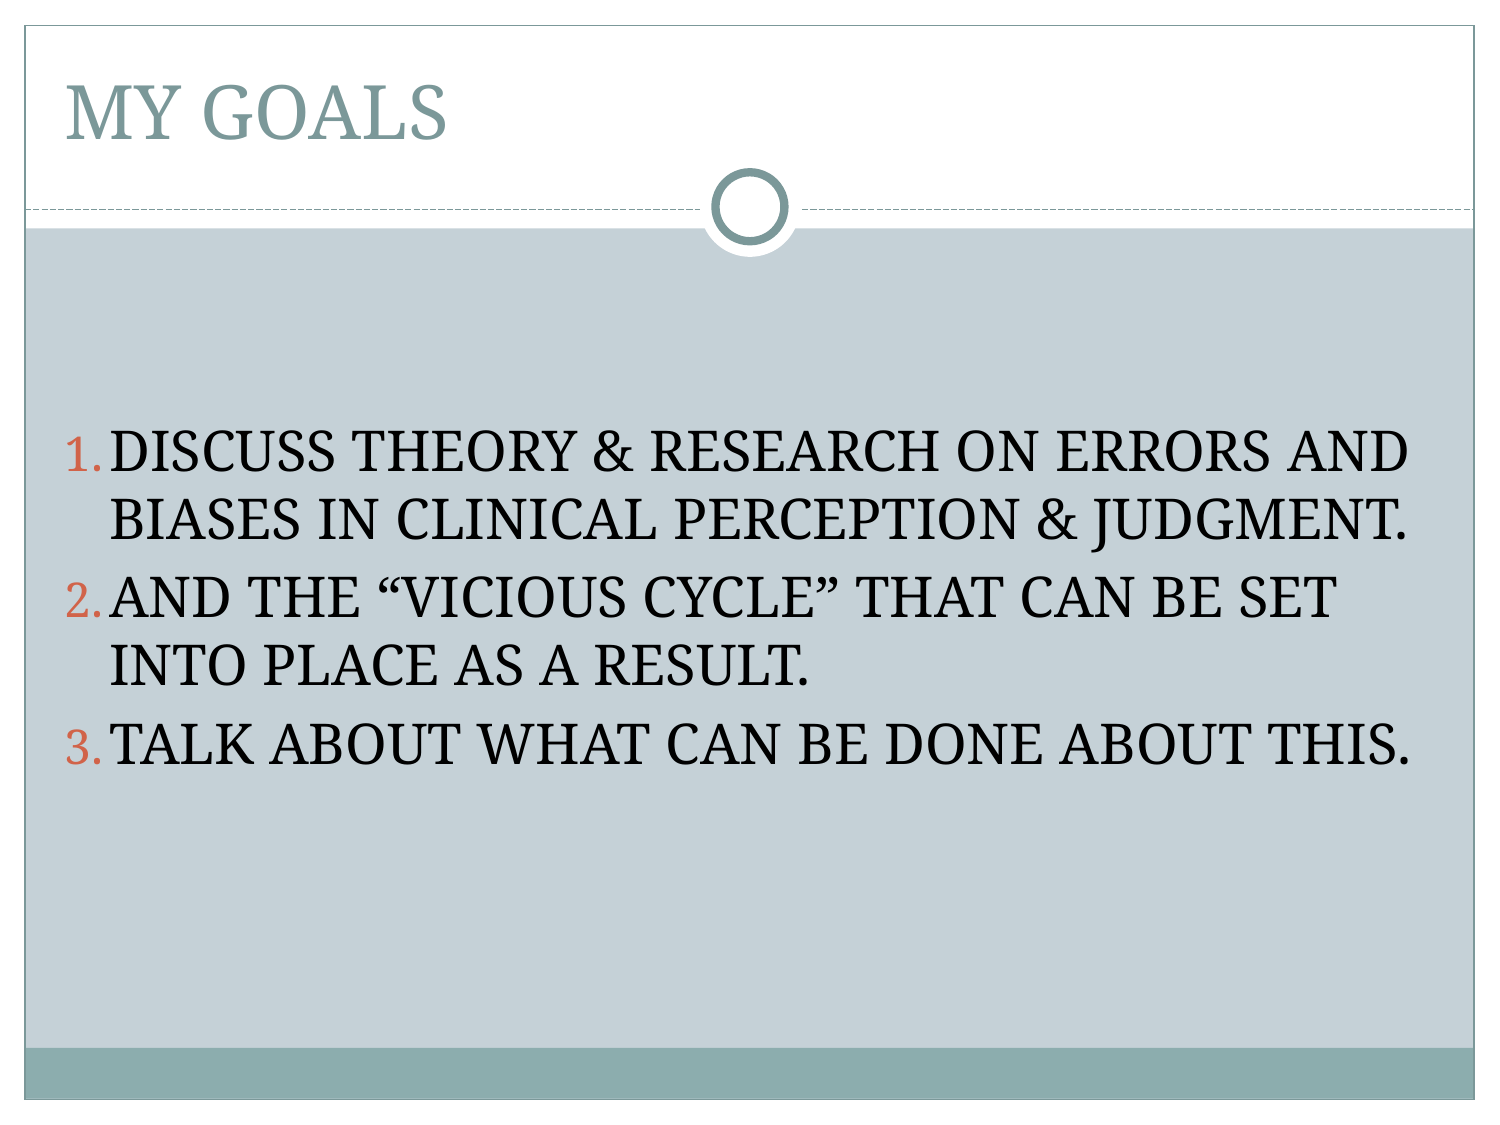

# MY GOALS
DISCUSS THEORY & RESEARCH ON ERRORS AND BIASES IN CLINICAL PERCEPTION & JUDGMENT.
AND THE “VICIOUS CYCLE” THAT CAN BE SET INTO PLACE AS A RESULT.
TALK ABOUT WHAT CAN BE DONE ABOUT THIS.